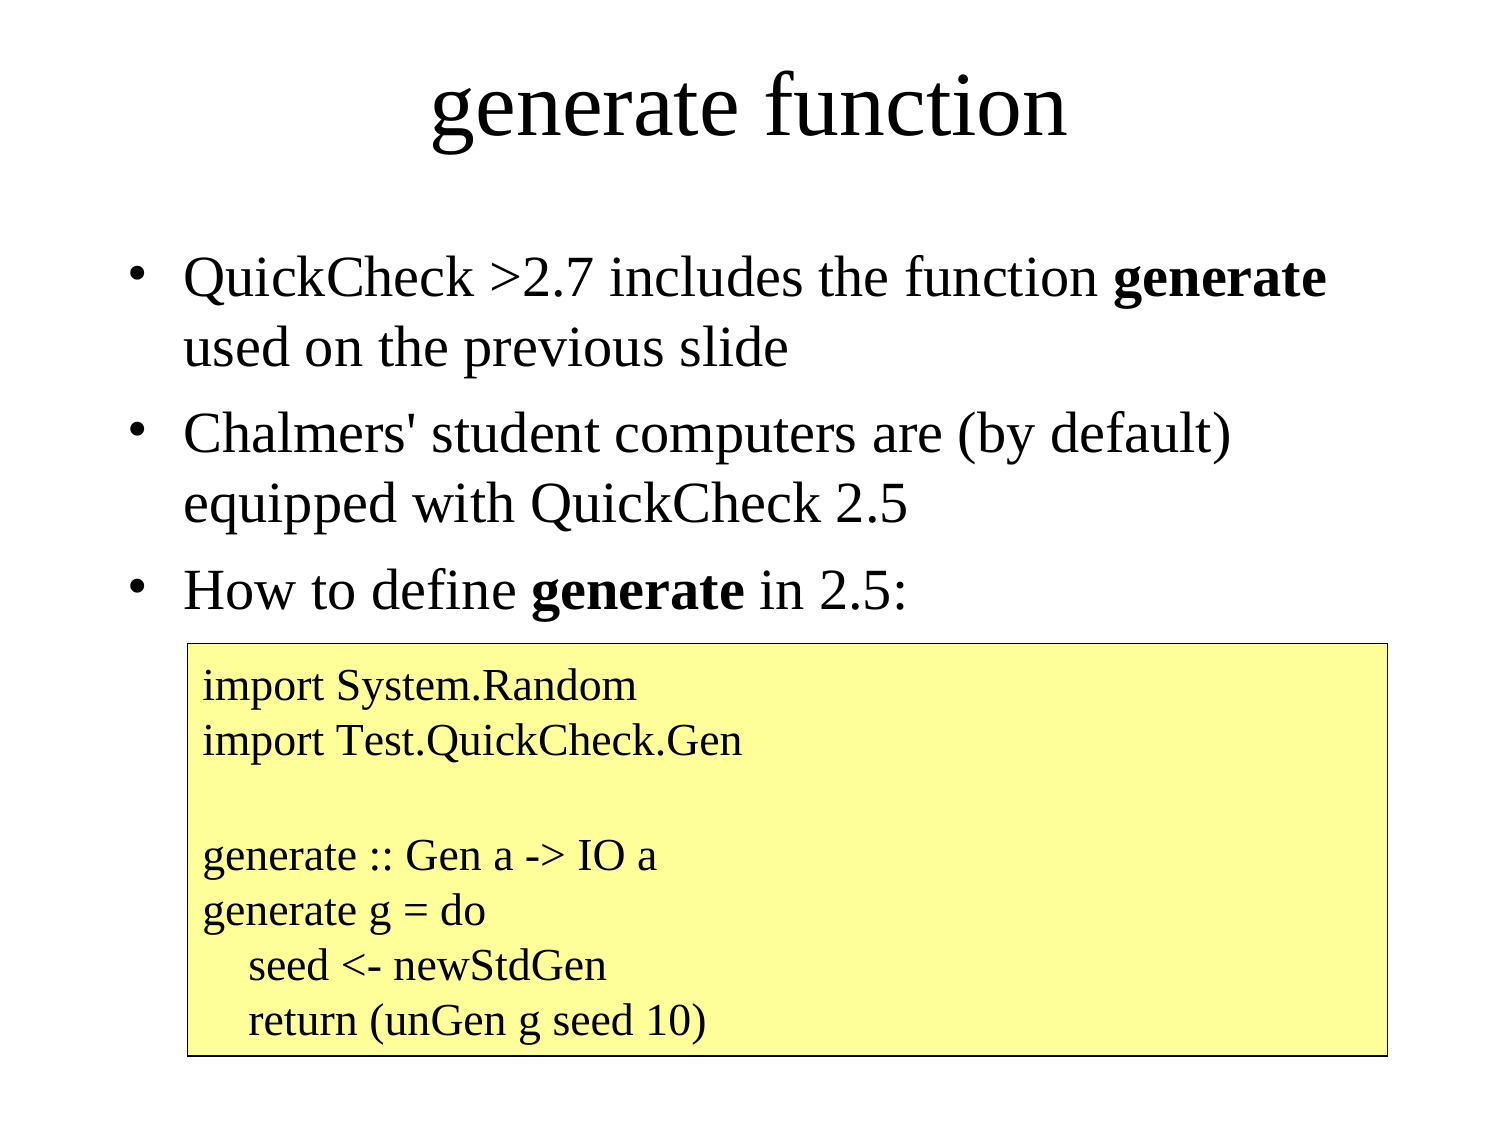

# generate function
QuickCheck >2.7 includes the function generate used on the previous slide
Chalmers' student computers are (by default) equipped with QuickCheck 2.5
How to define generate in 2.5:
import System.Random
import Test.QuickCheck.Gen
generate :: Gen a -> IO a
generate g = do
 seed <- newStdGen
 return (unGen g seed 10)